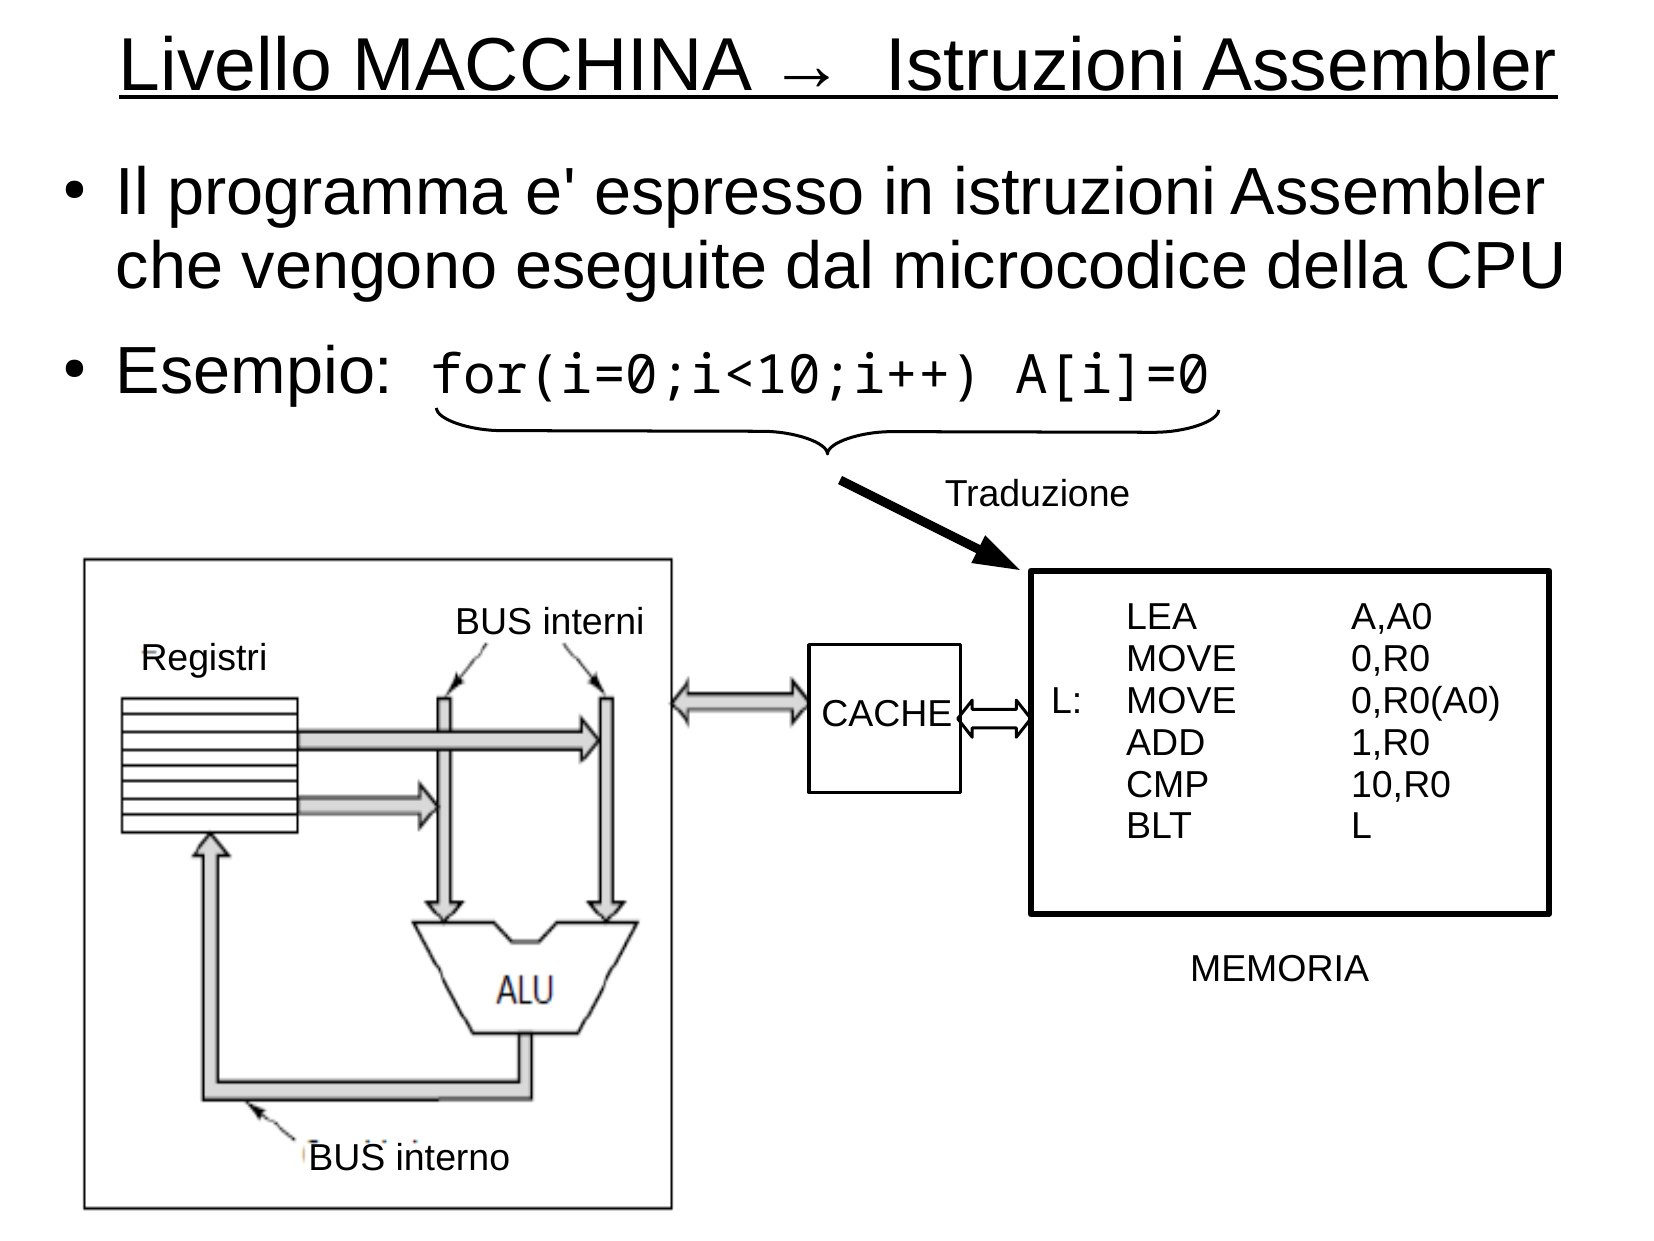

# Livello MACCHINA → Istruzioni Assembler
Il programma e' espresso in istruzioni Assembler che vengono eseguite dal microcodice della CPU
Esempio: for(i=0;i<10;i++) A[i]=0
Traduzione
	LEA 		A,A0
	MOVE		0,R0
L: 	MOVE	 	0,R0(A0)
	ADD		1,R0
	CMP		10,R0
	BLT			L
BUS interni
Registri
CACHE
MEMORIA
BUS interno